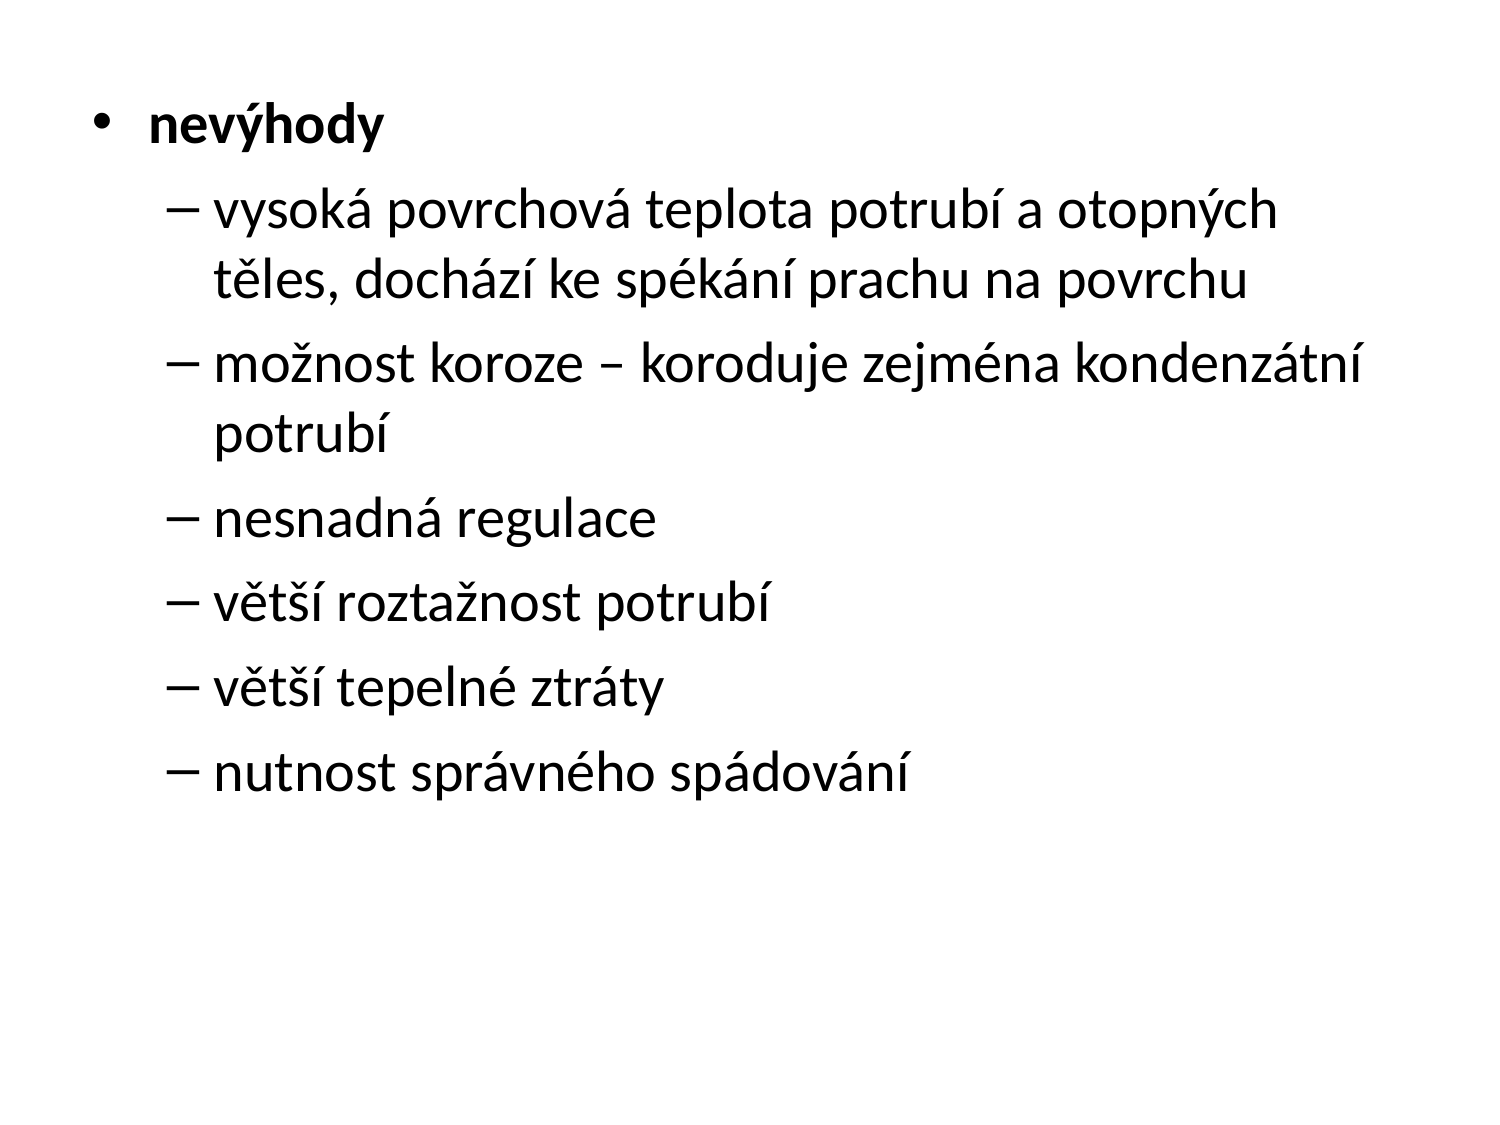

#
nevýhody
vysoká povrchová teplota potrubí a otopných těles, dochází ke spékání prachu na povrchu
možnost koroze – koroduje zejména kondenzátní potrubí
nesnadná regulace
větší roztažnost potrubí
větší tepelné ztráty
nutnost správného spádování